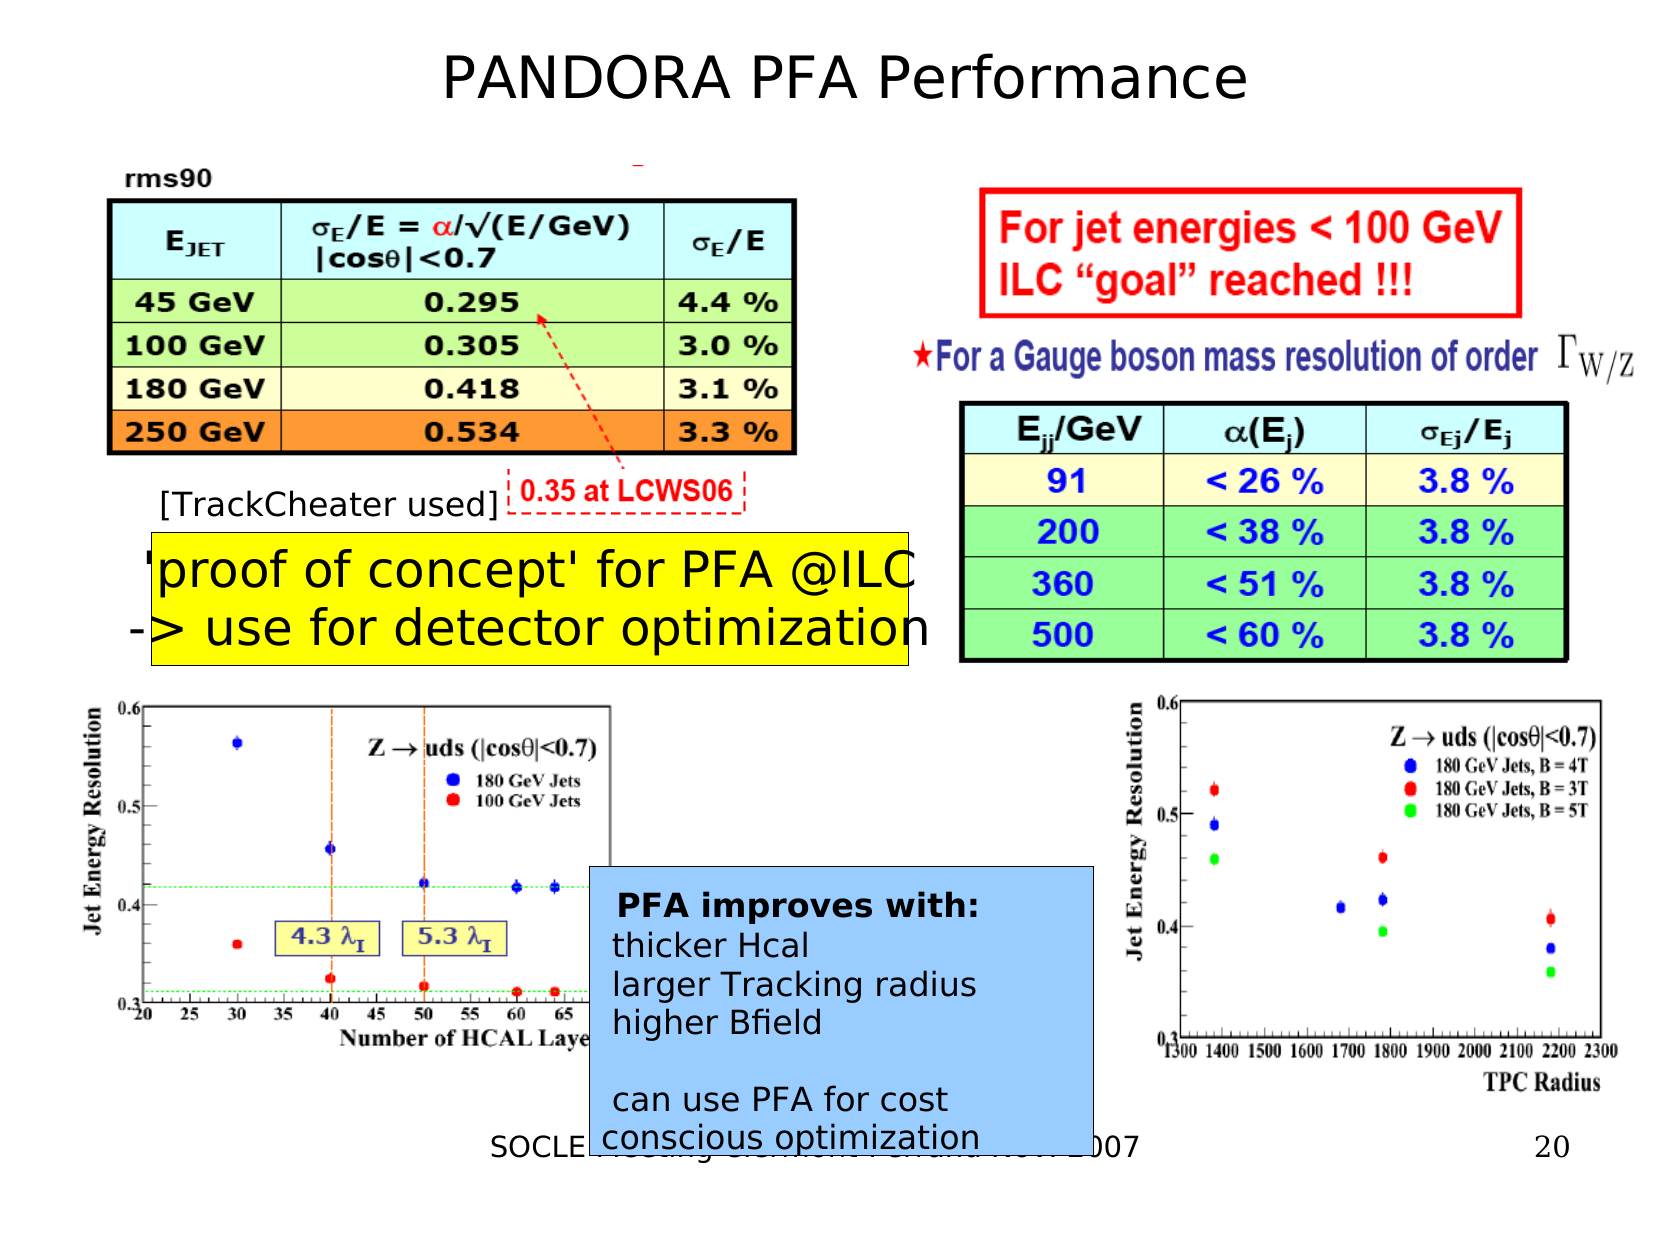

PANDORA PFA Performance
[TrackCheater used]
'proof of concept' for PFA @ILC
-> use for detector optimization
 PFA improves with:
 thicker Hcal
 larger Tracking radius
 higher Bfield
 can use PFA for cost conscious optimization
20